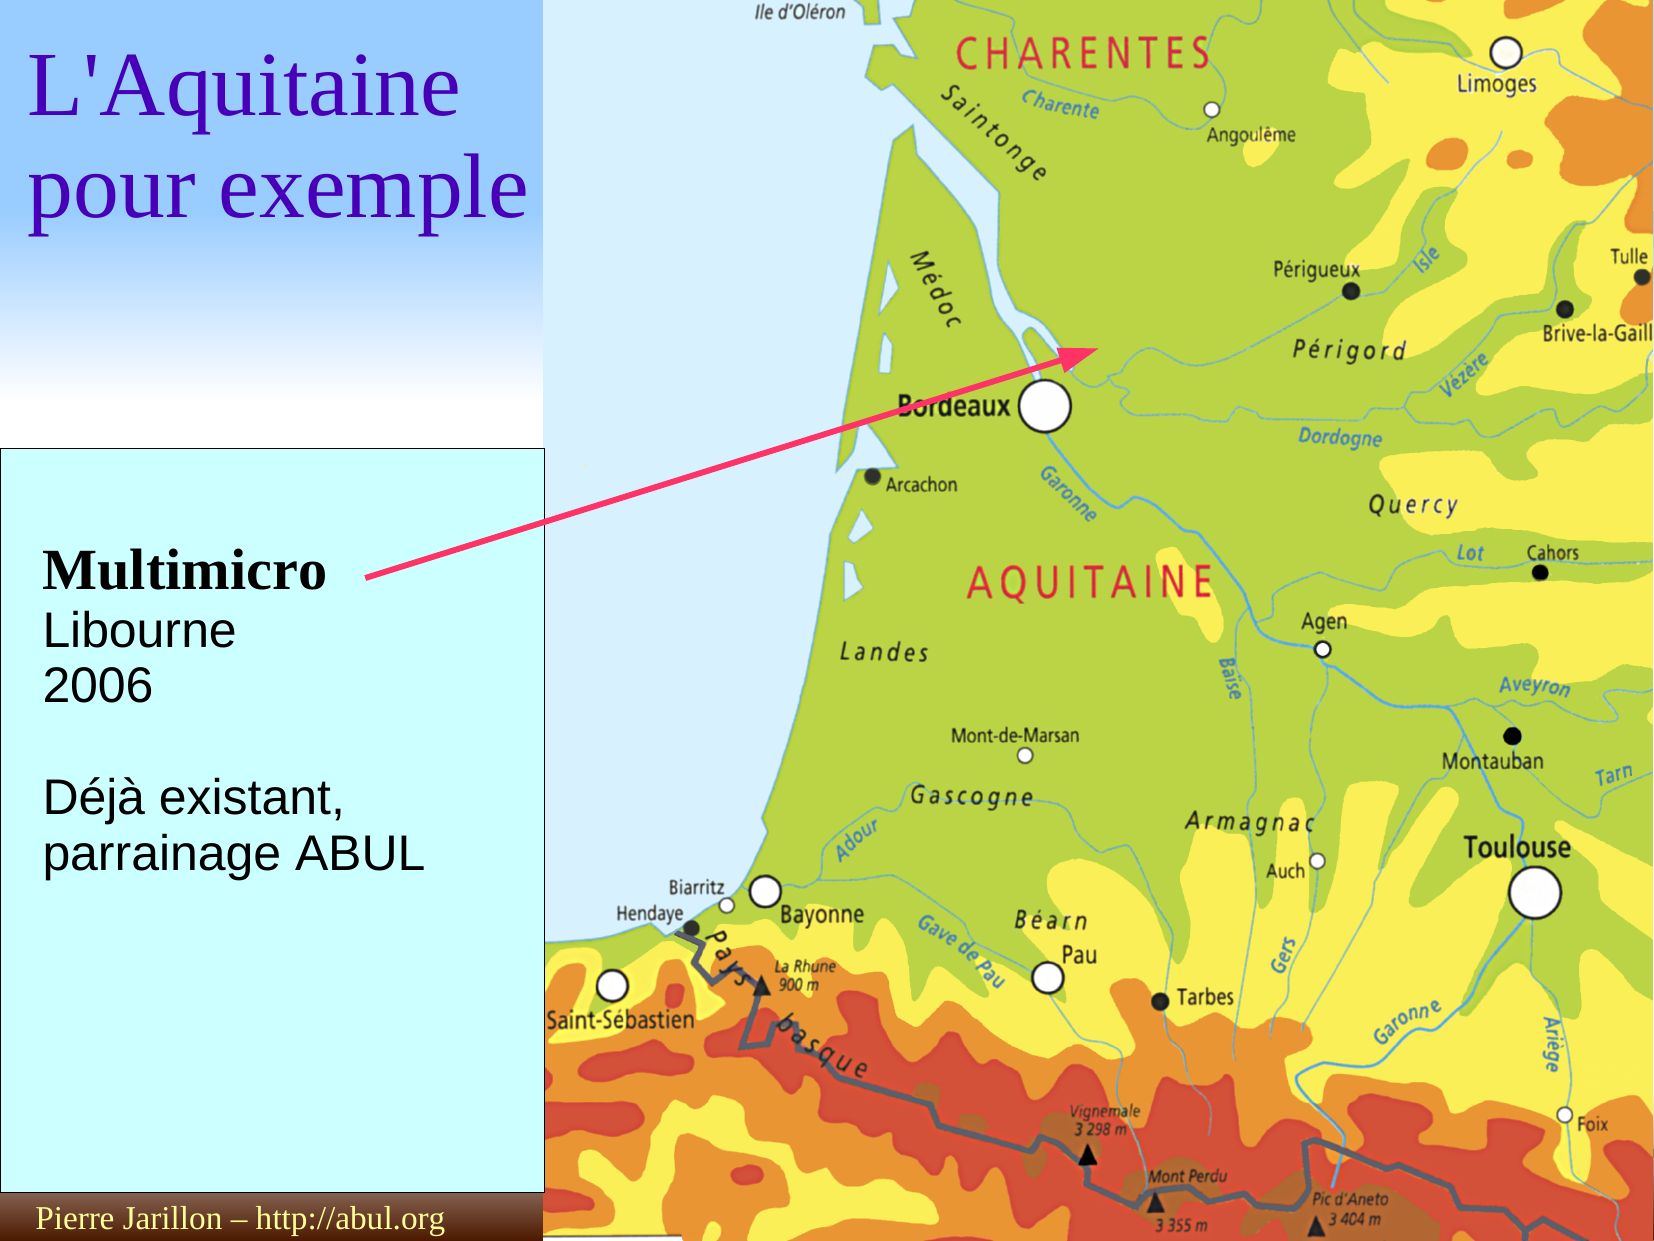

# L'Aquitaine pour exemple
Multimicro
Libourne
2006
Déjà existant,
parrainage ABUL